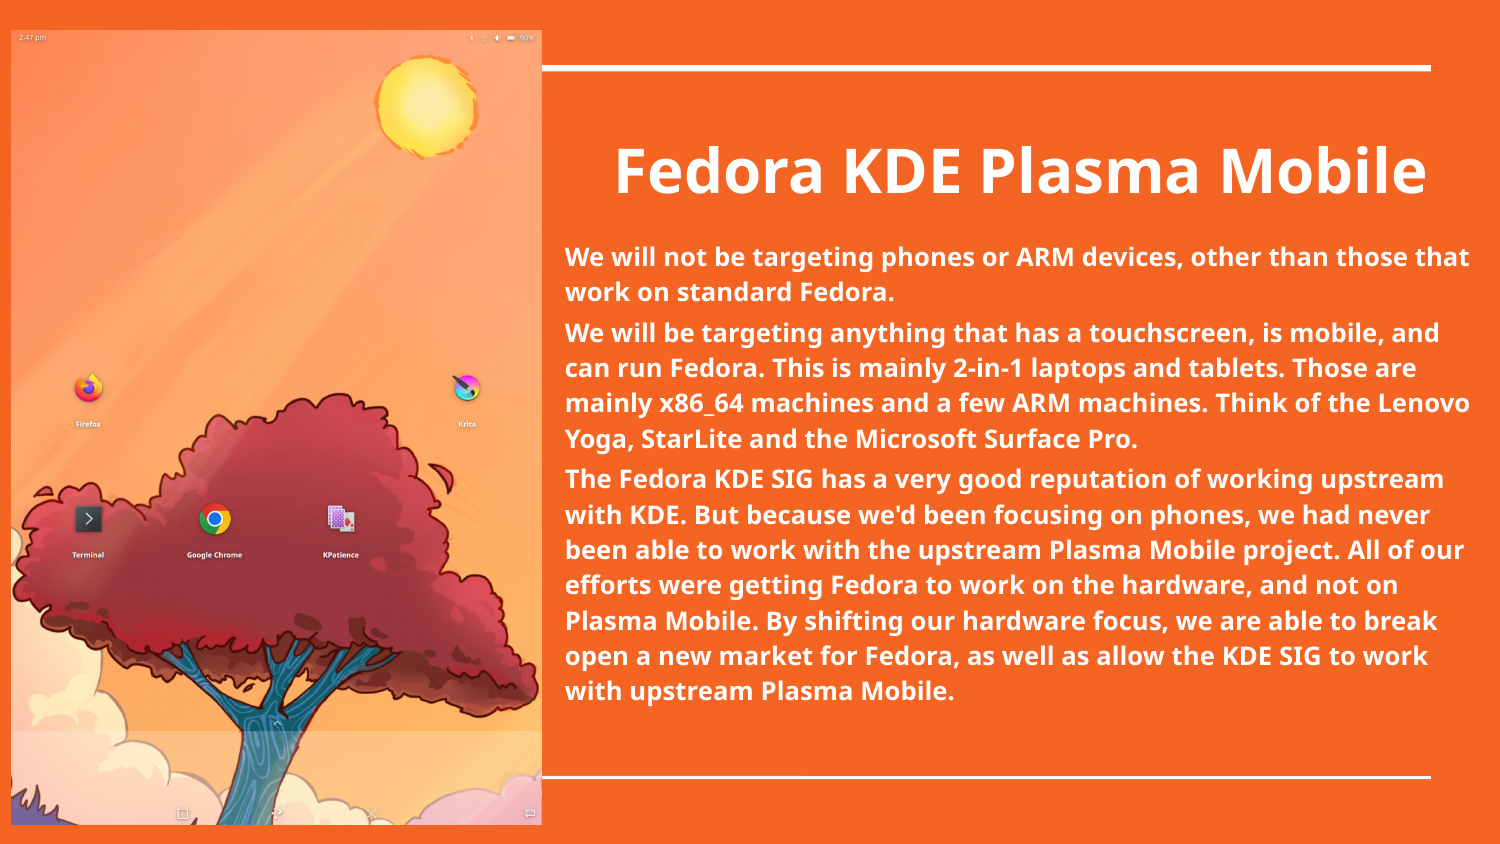

# Fedora KDE Plasma Mobile
We will not be targeting phones or ARM devices, other than those that work on standard Fedora.
We will be targeting anything that has a touchscreen, is mobile, and can run Fedora. This is mainly 2-in-1 laptops and tablets. Those are mainly x86_64 machines and a few ARM machines. Think of the Lenovo Yoga, StarLite and the Microsoft Surface Pro.
The Fedora KDE SIG has a very good reputation of working upstream with KDE. But because we'd been focusing on phones, we had never been able to work with the upstream Plasma Mobile project. All of our efforts were getting Fedora to work on the hardware, and not on Plasma Mobile. By shifting our hardware focus, we are able to break open a new market for Fedora, as well as allow the KDE SIG to work with upstream Plasma Mobile.